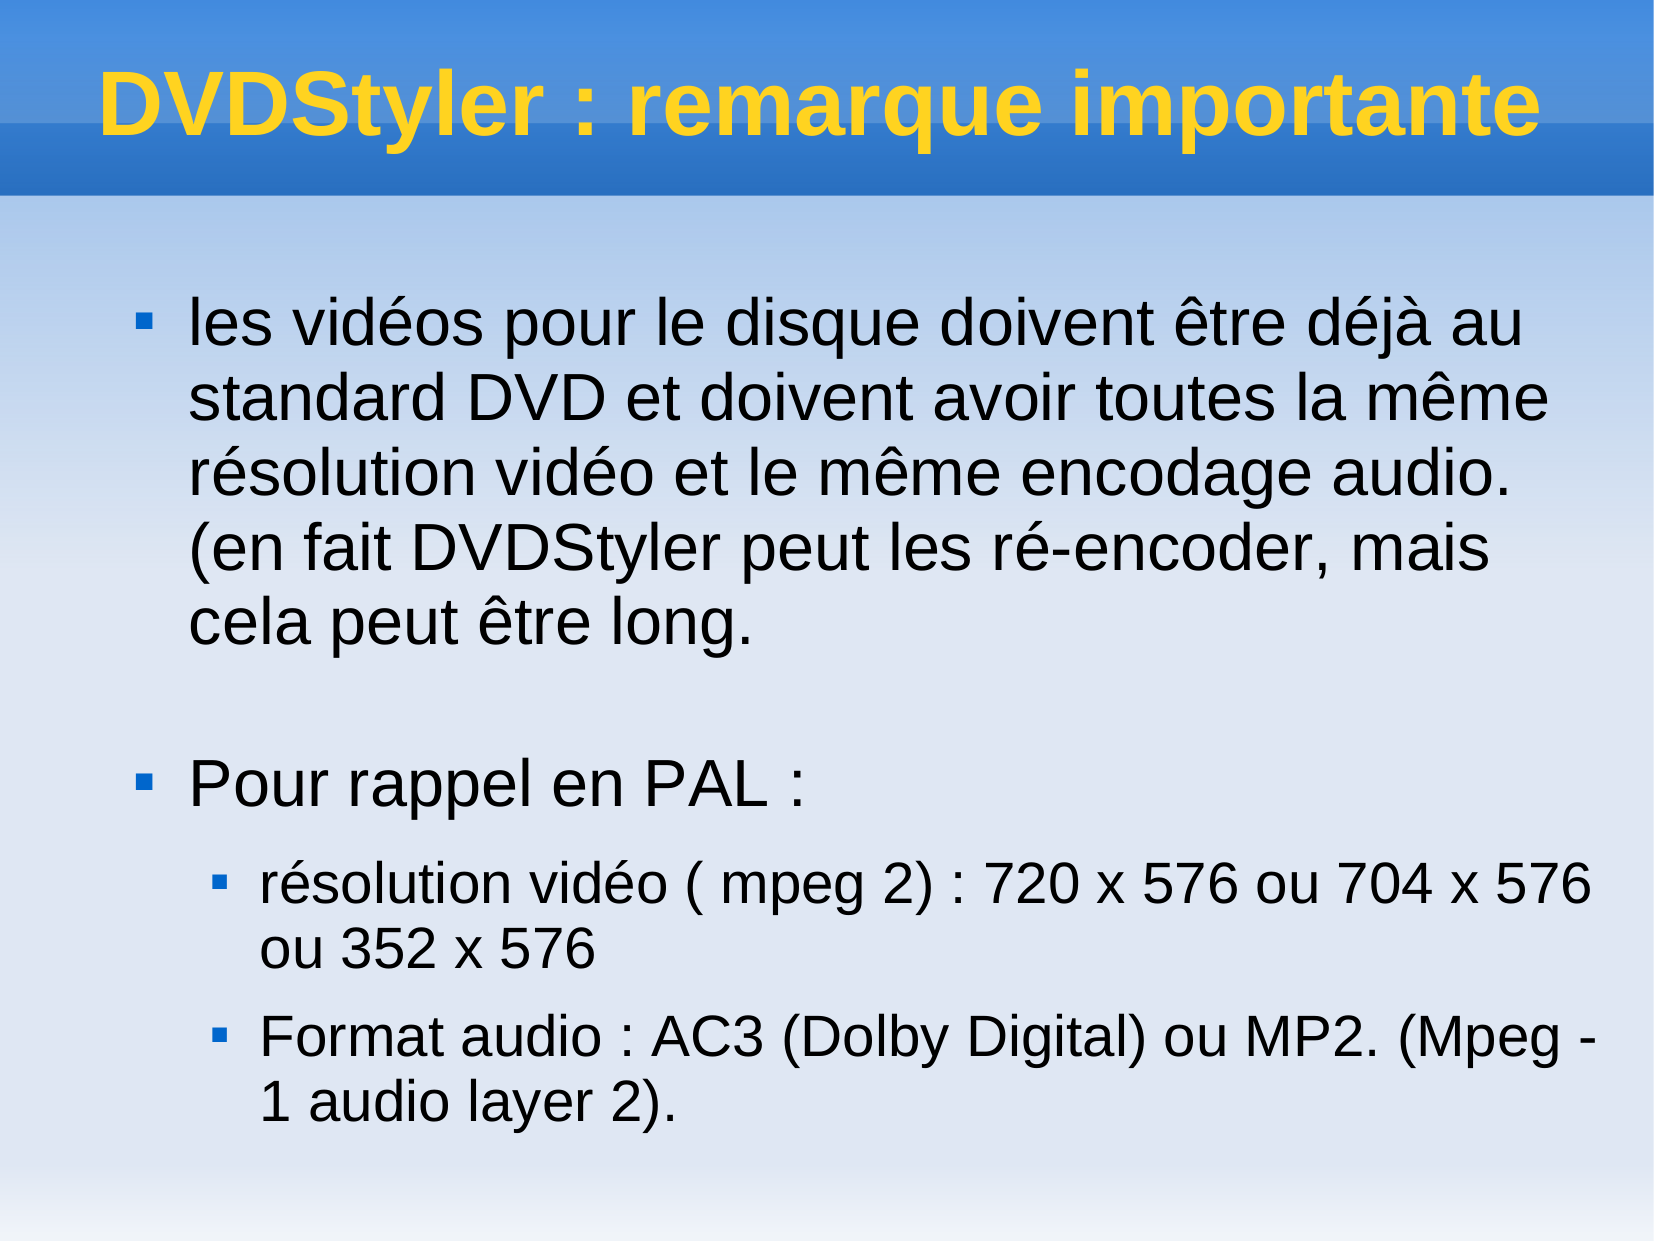

# DVDStyler : remarque importante
les vidéos pour le disque doivent être déjà au standard DVD et doivent avoir toutes la même résolution vidéo et le même encodage audio. (en fait DVDStyler peut les ré-encoder, mais cela peut être long.
Pour rappel en PAL :
résolution vidéo ( mpeg 2) : 720 x 576 ou 704 x 576 ou 352 x 576
Format audio : AC3 (Dolby Digital) ou MP2. (Mpeg -1 audio layer 2).